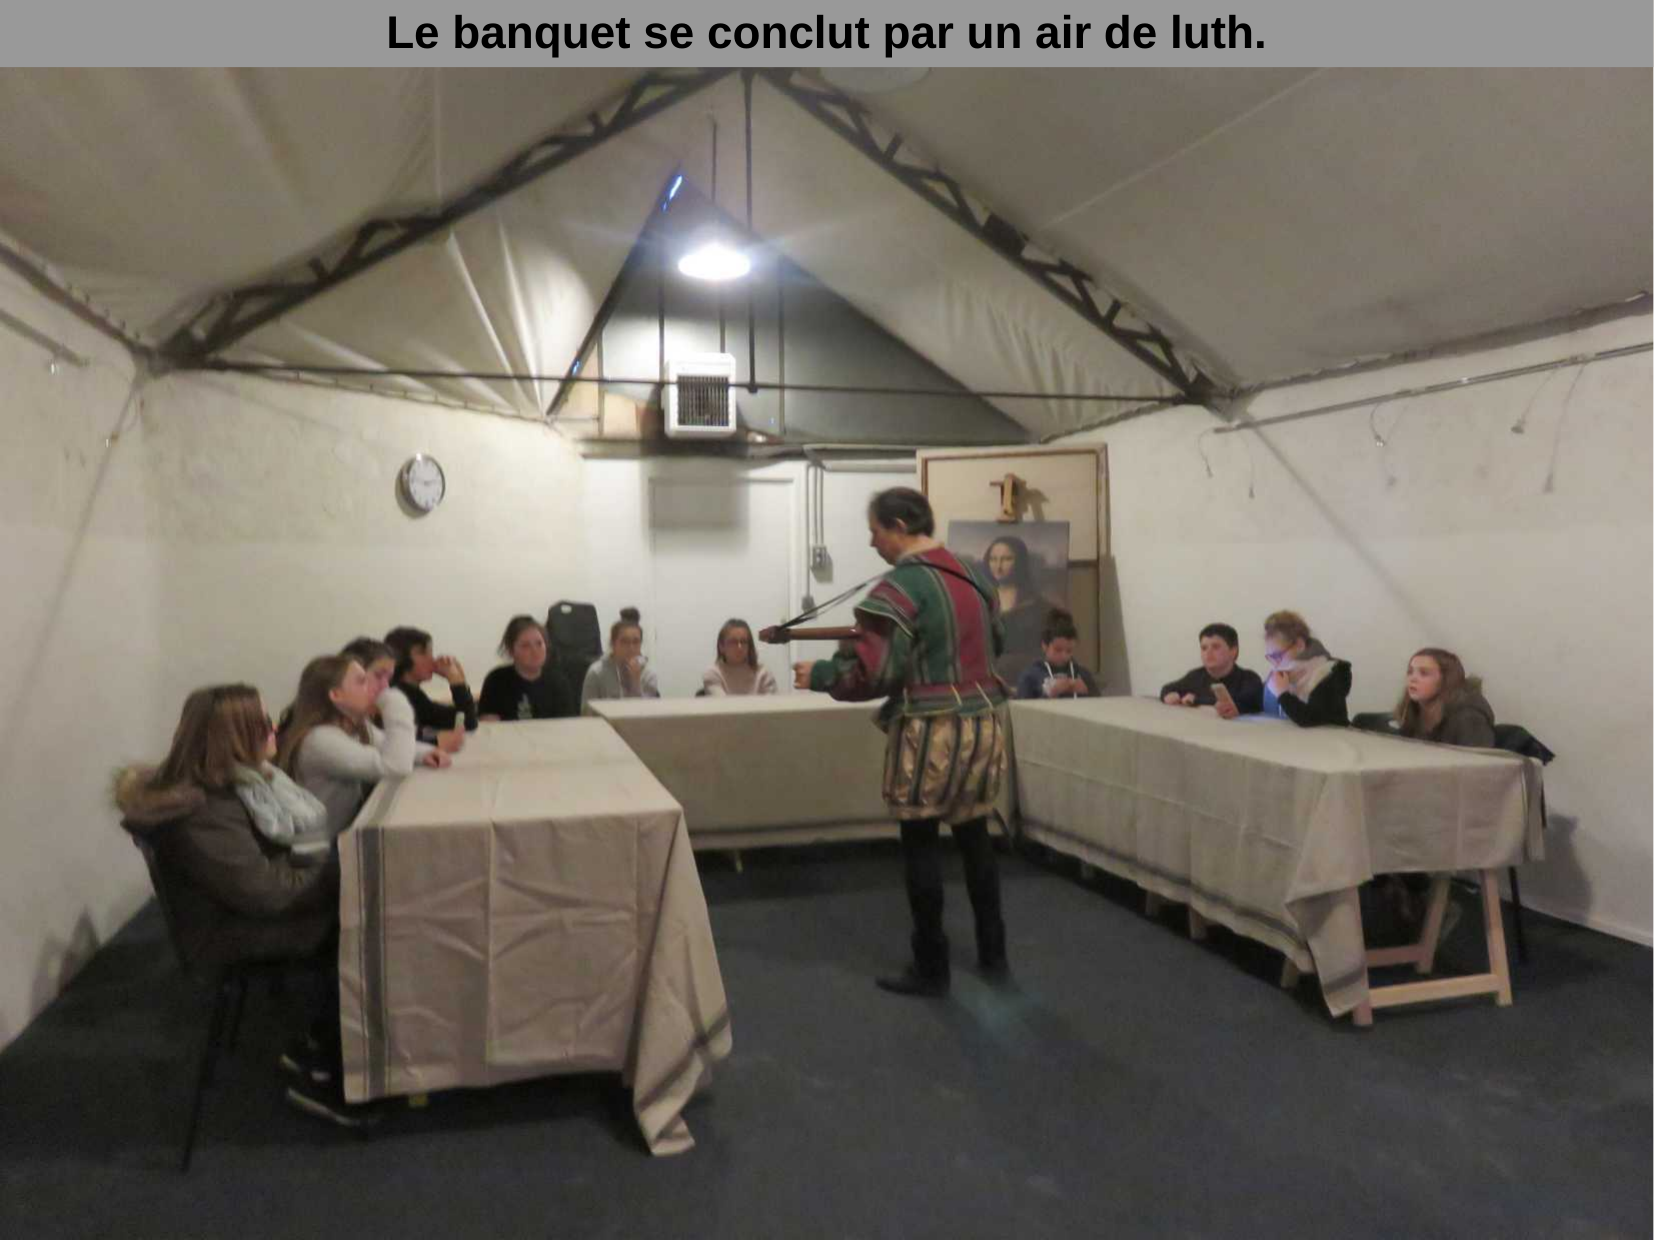

Le banquet se conclut par un air de luth.